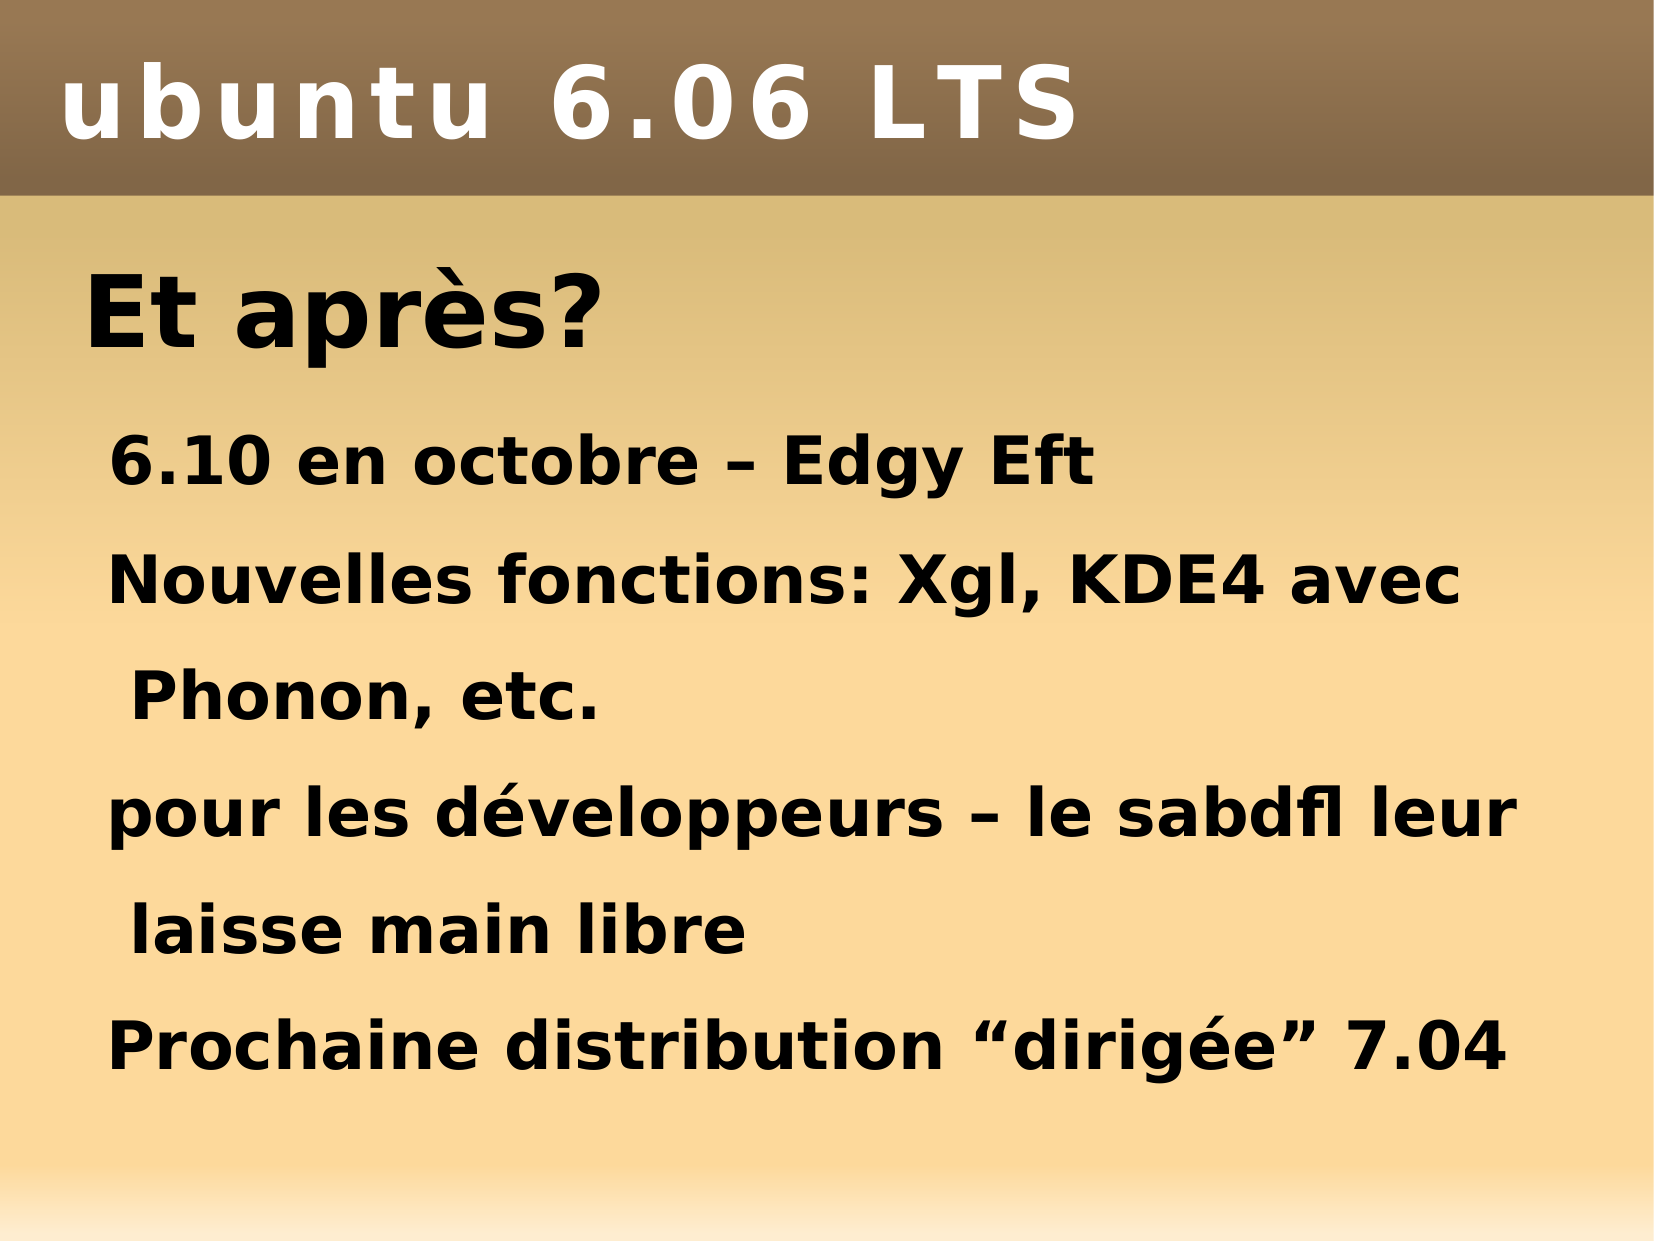

# ubuntu 6.06 LTS
Et après?
 6.10 en octobre – Edgy Eft
 Nouvelles fonctions: Xgl, KDE4 avec
 Phonon, etc.
 pour les développeurs – le sabdfl leur
 laisse main libre
 Prochaine distribution “dirigée” 7.04